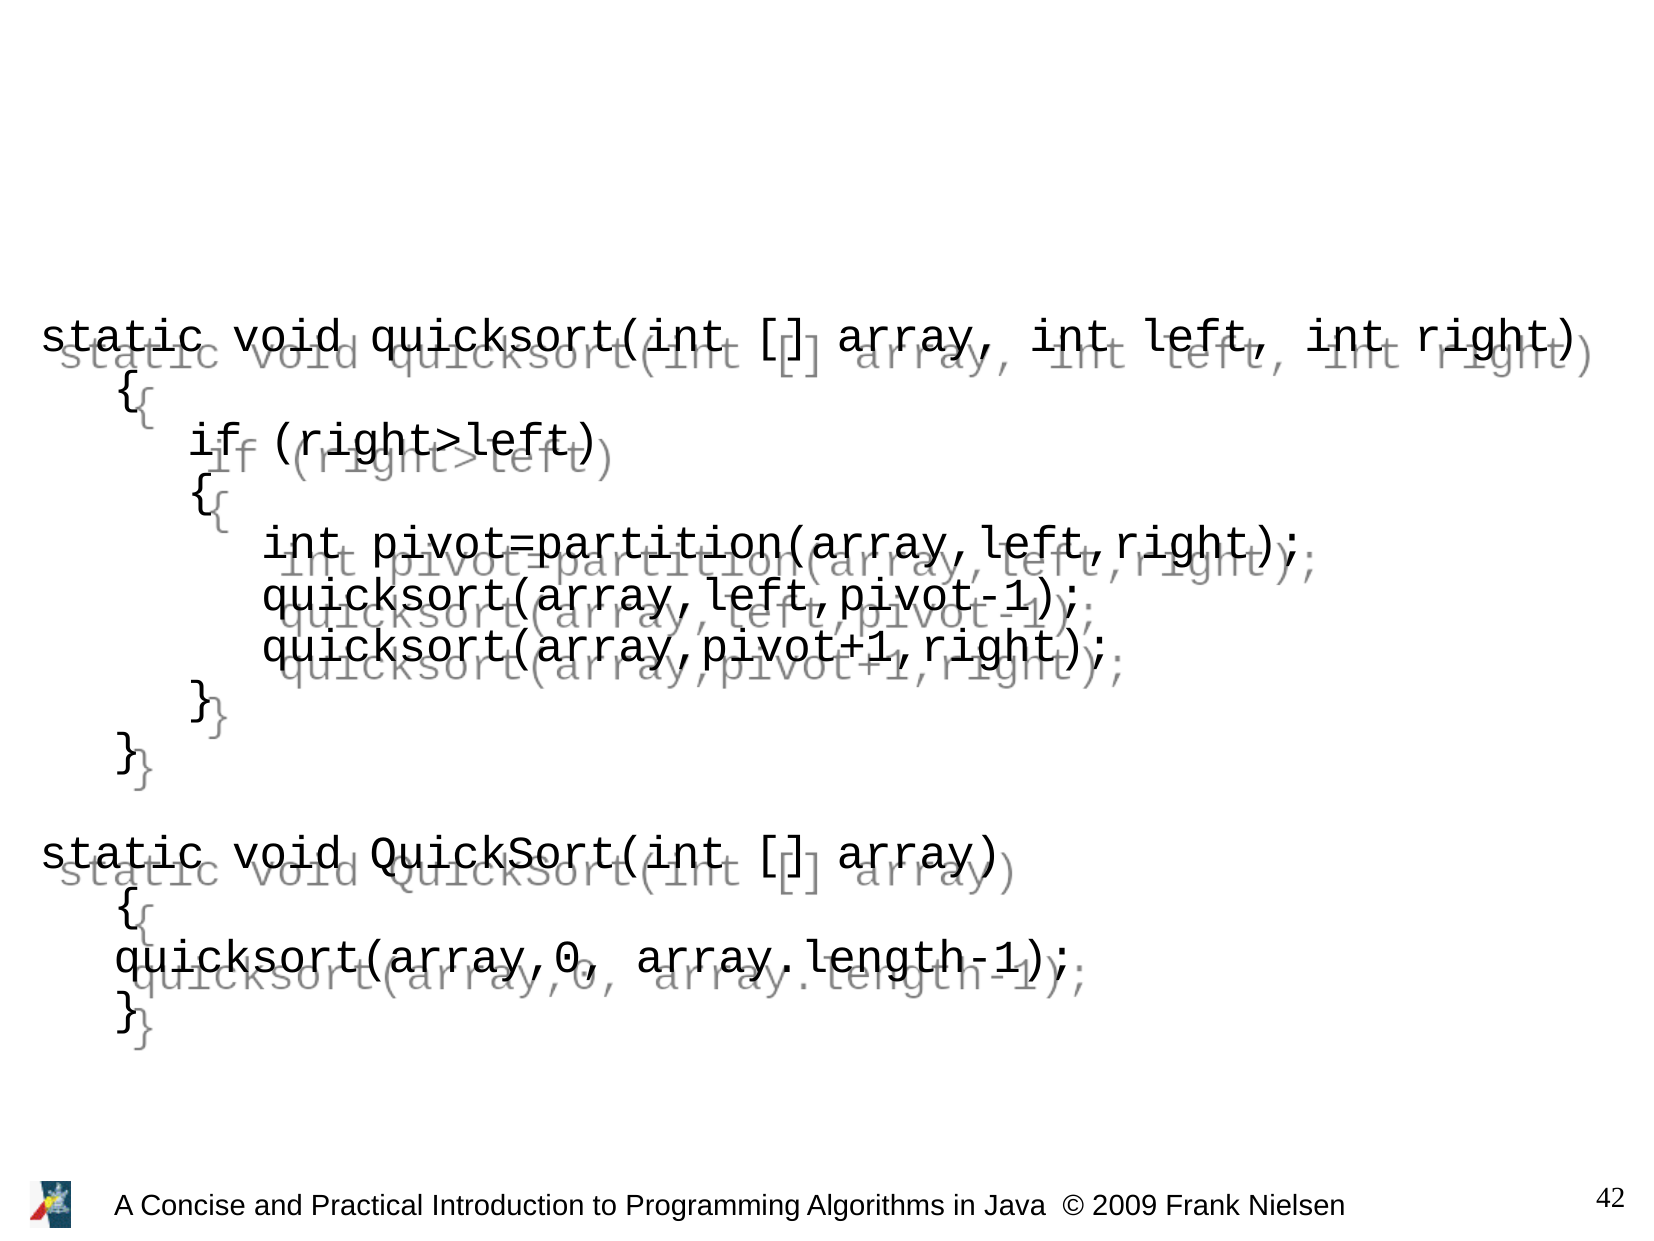

static void quicksort(int [] array, int left, int right)
	{
		if (right>left)
		{
			int pivot=partition(array,left,right);
			quicksort(array,left,pivot-1);
			quicksort(array,pivot+1,right);
		}
	}
static void QuickSort(int [] array)
	{
	quicksort(array,0, array.length-1);
	}